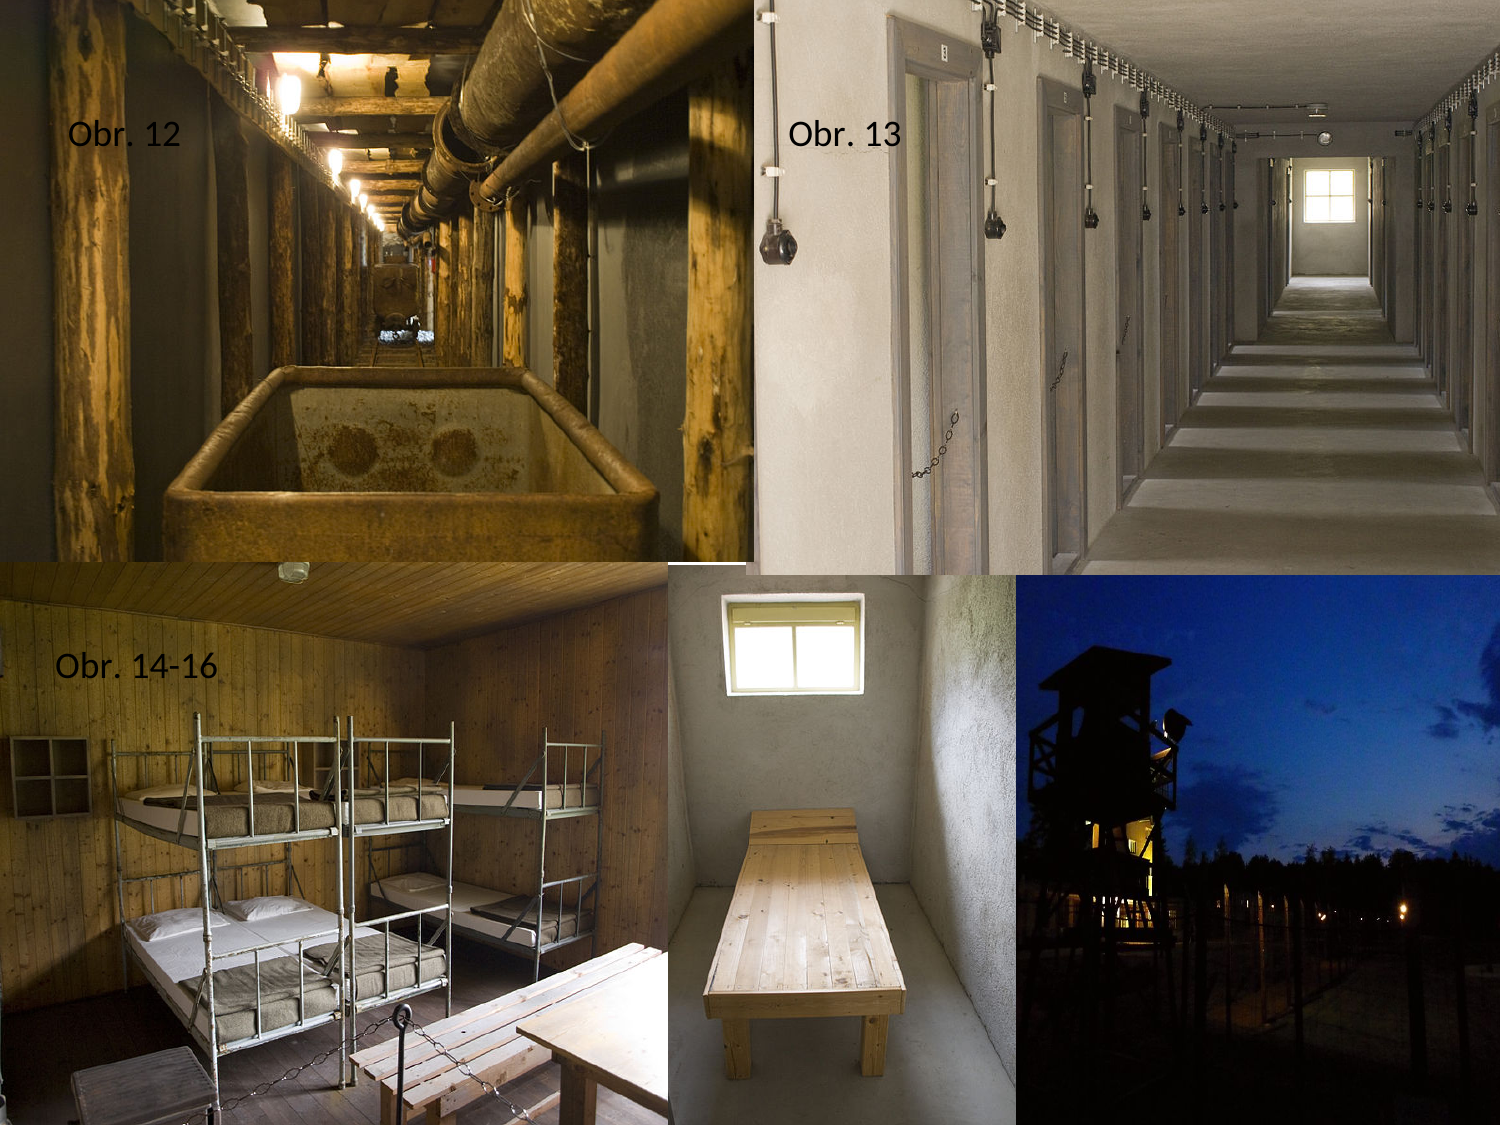

# Klllllllllllllllllll!“_7aw
Obr. 12
Obr. 13
Obr. 14-16
Obr.